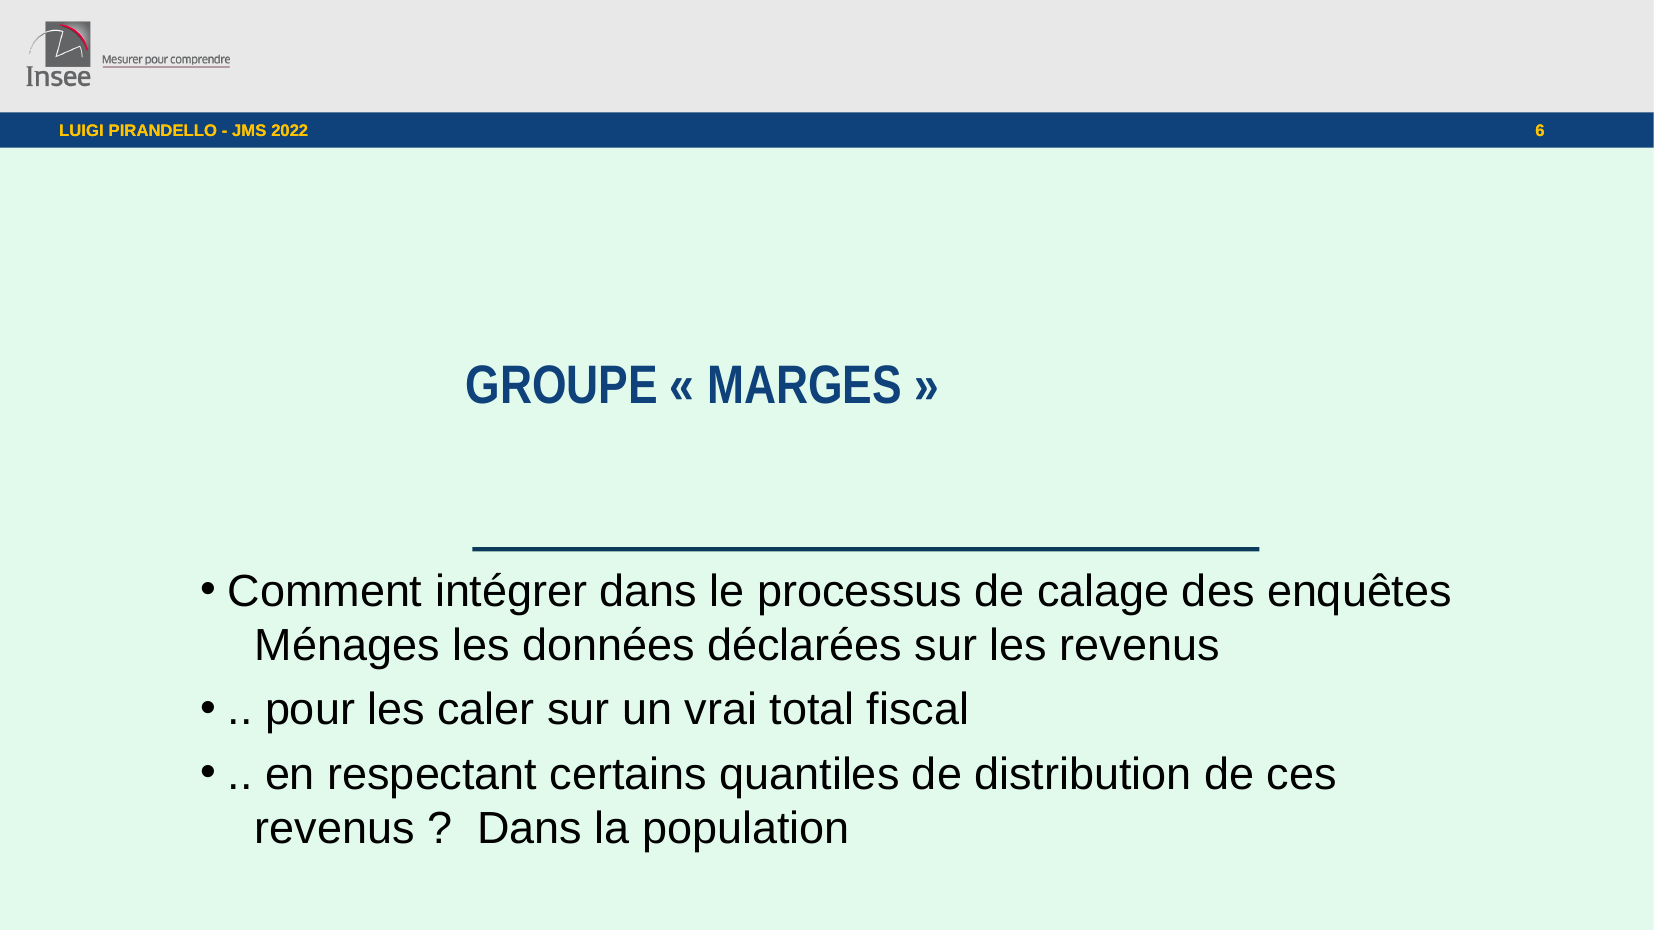

LUIGI PIRANDELLO - JMS 2022
LUIGI PIRANDELLO - JMS 2022
6
# Groupe « Marges »
Comment intégrer dans le processus de calage des enquêtes Ménages les données déclarées sur les revenus
.. pour les caler sur un vrai total fiscal
.. en respectant certains quantiles de distribution de ces revenus ? Dans la population